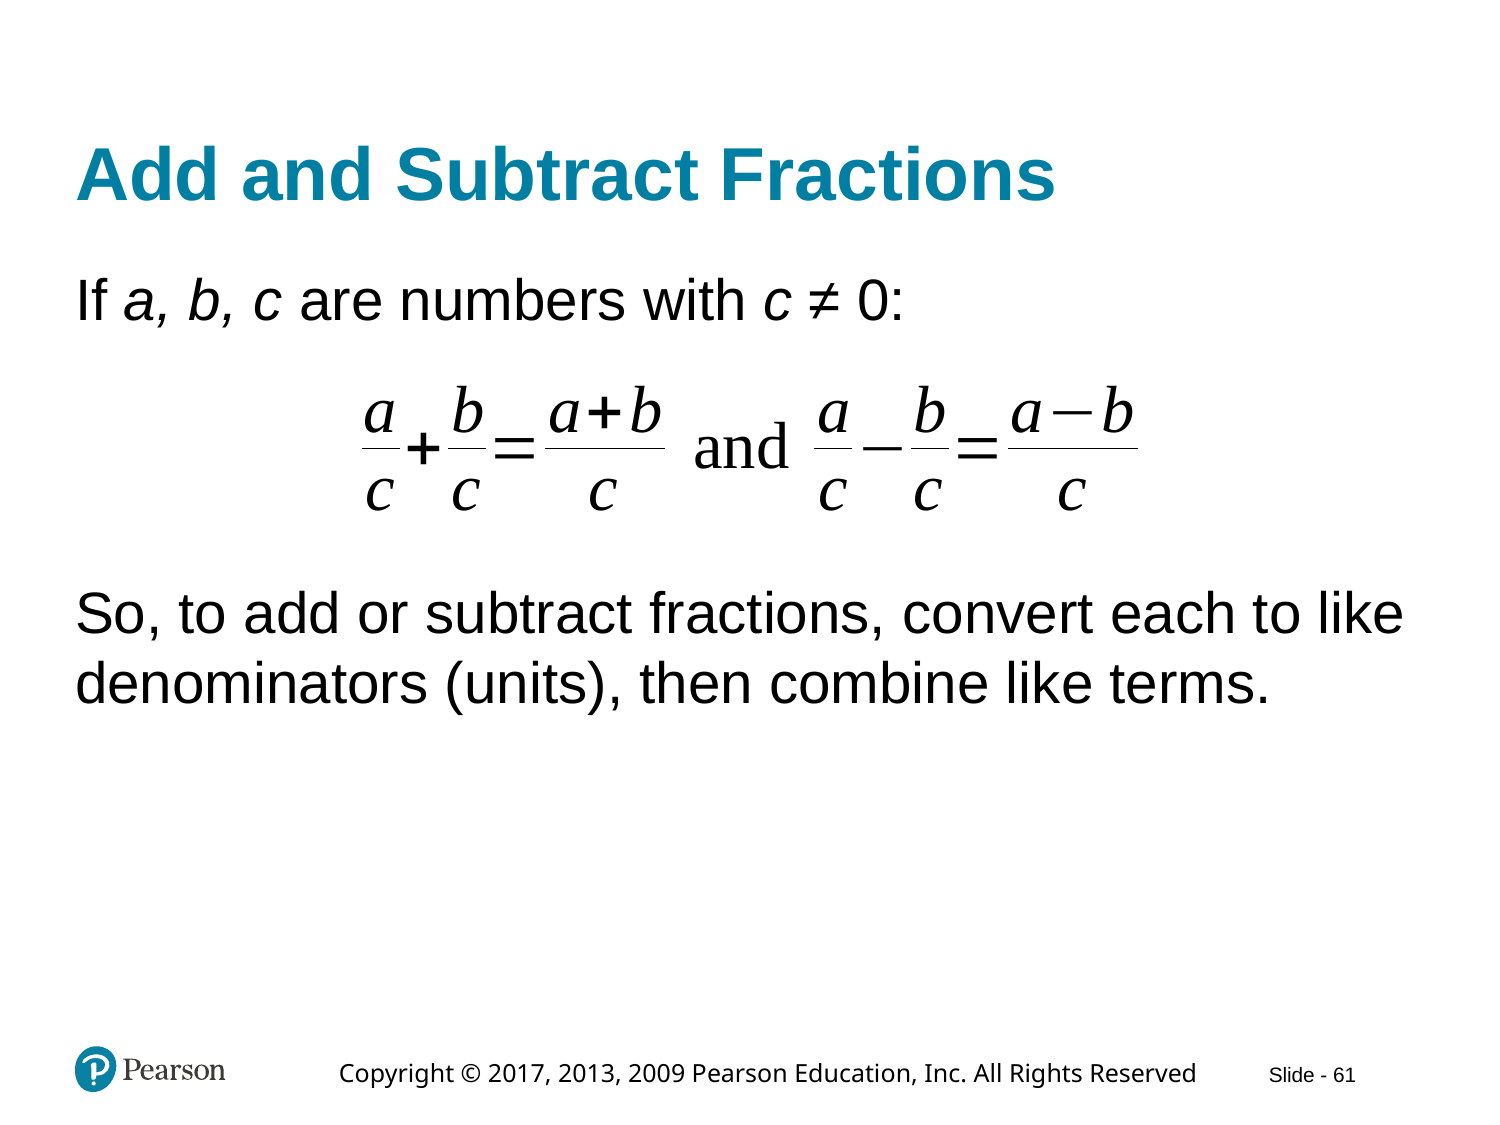

# Add and Subtract Fractions
If a, b, c are numbers with c ≠ 0:
So, to add or subtract fractions, convert each to like denominators (units), then combine like terms.